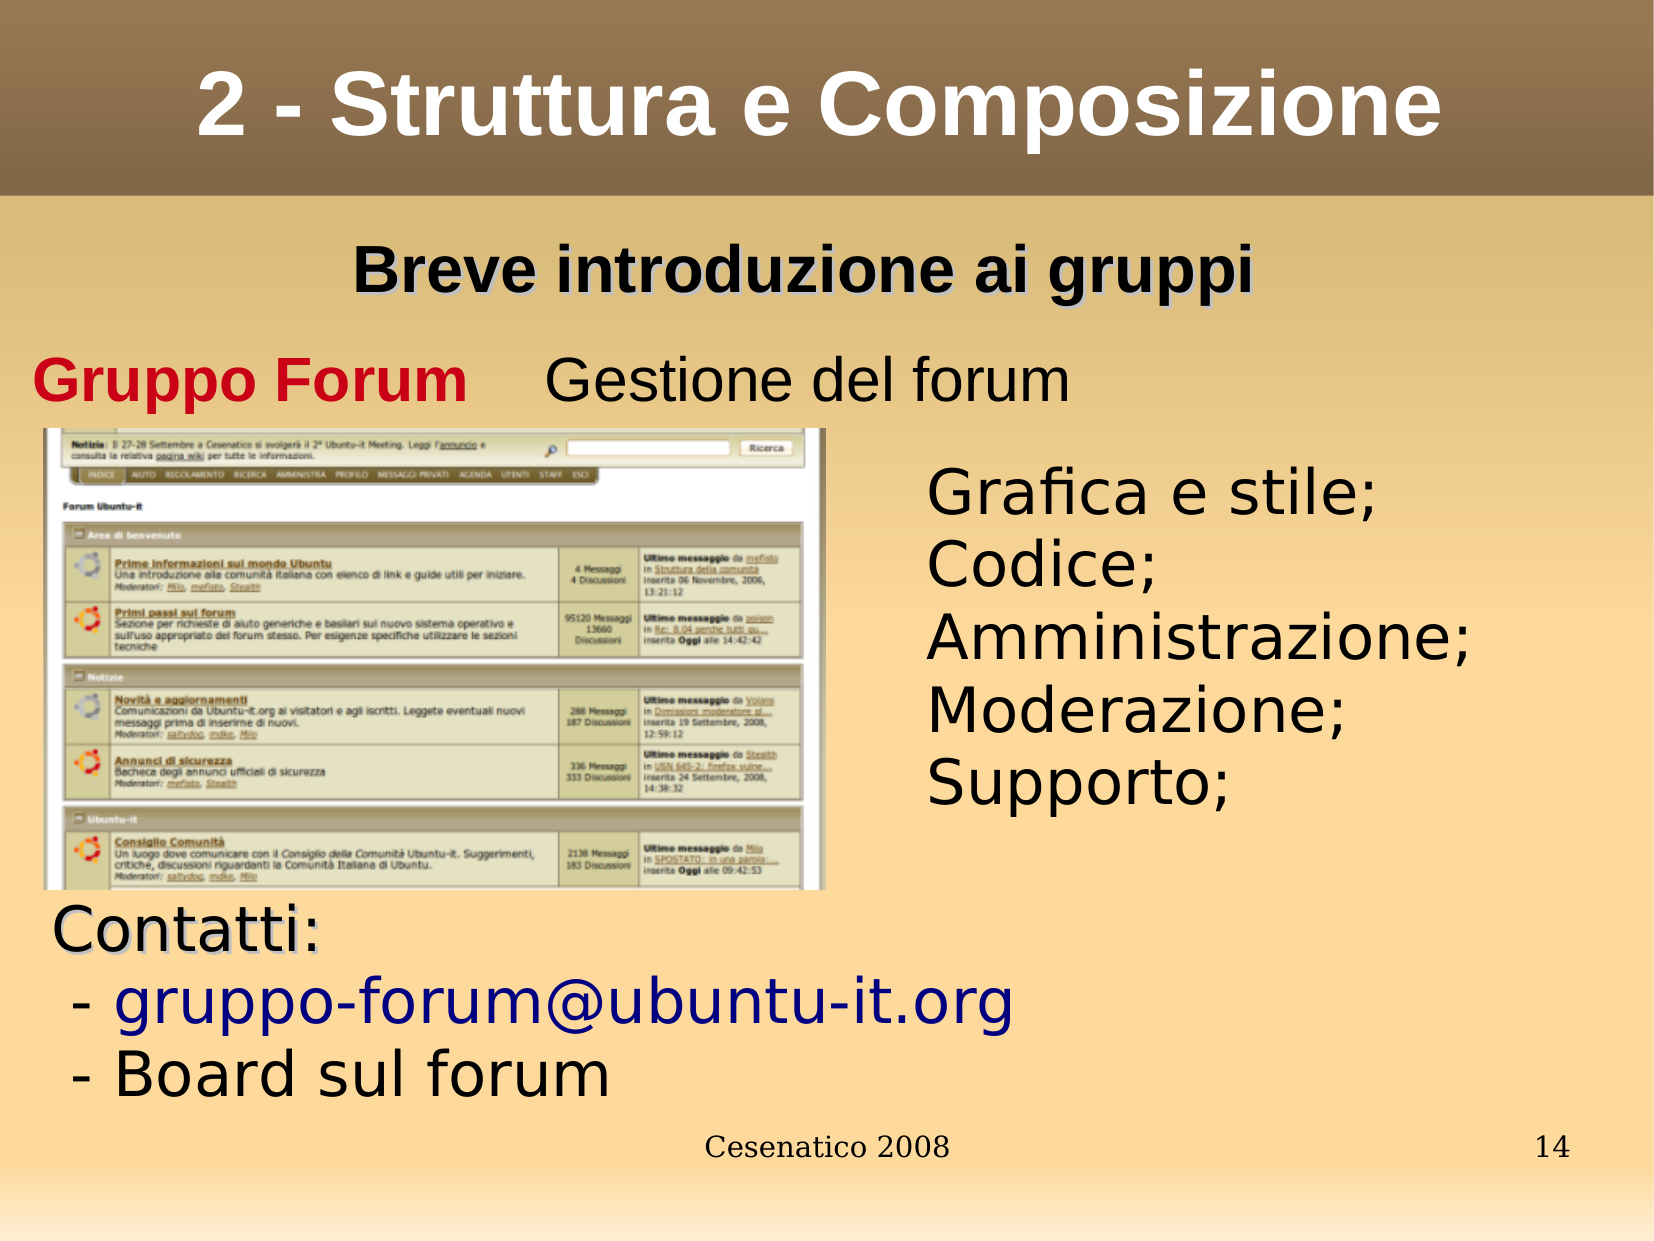

# 2 - Struttura e Composizione
Breve introduzione ai gruppi
 Gruppo Forum
Gestione del forum
 Grafica e stile;
 Codice;
 Amministrazione;
 Moderazione;
 Supporto;
Contatti:
 - gruppo-forum@ubuntu-it.org
 - Board sul forum
Cesenatico 2008
14